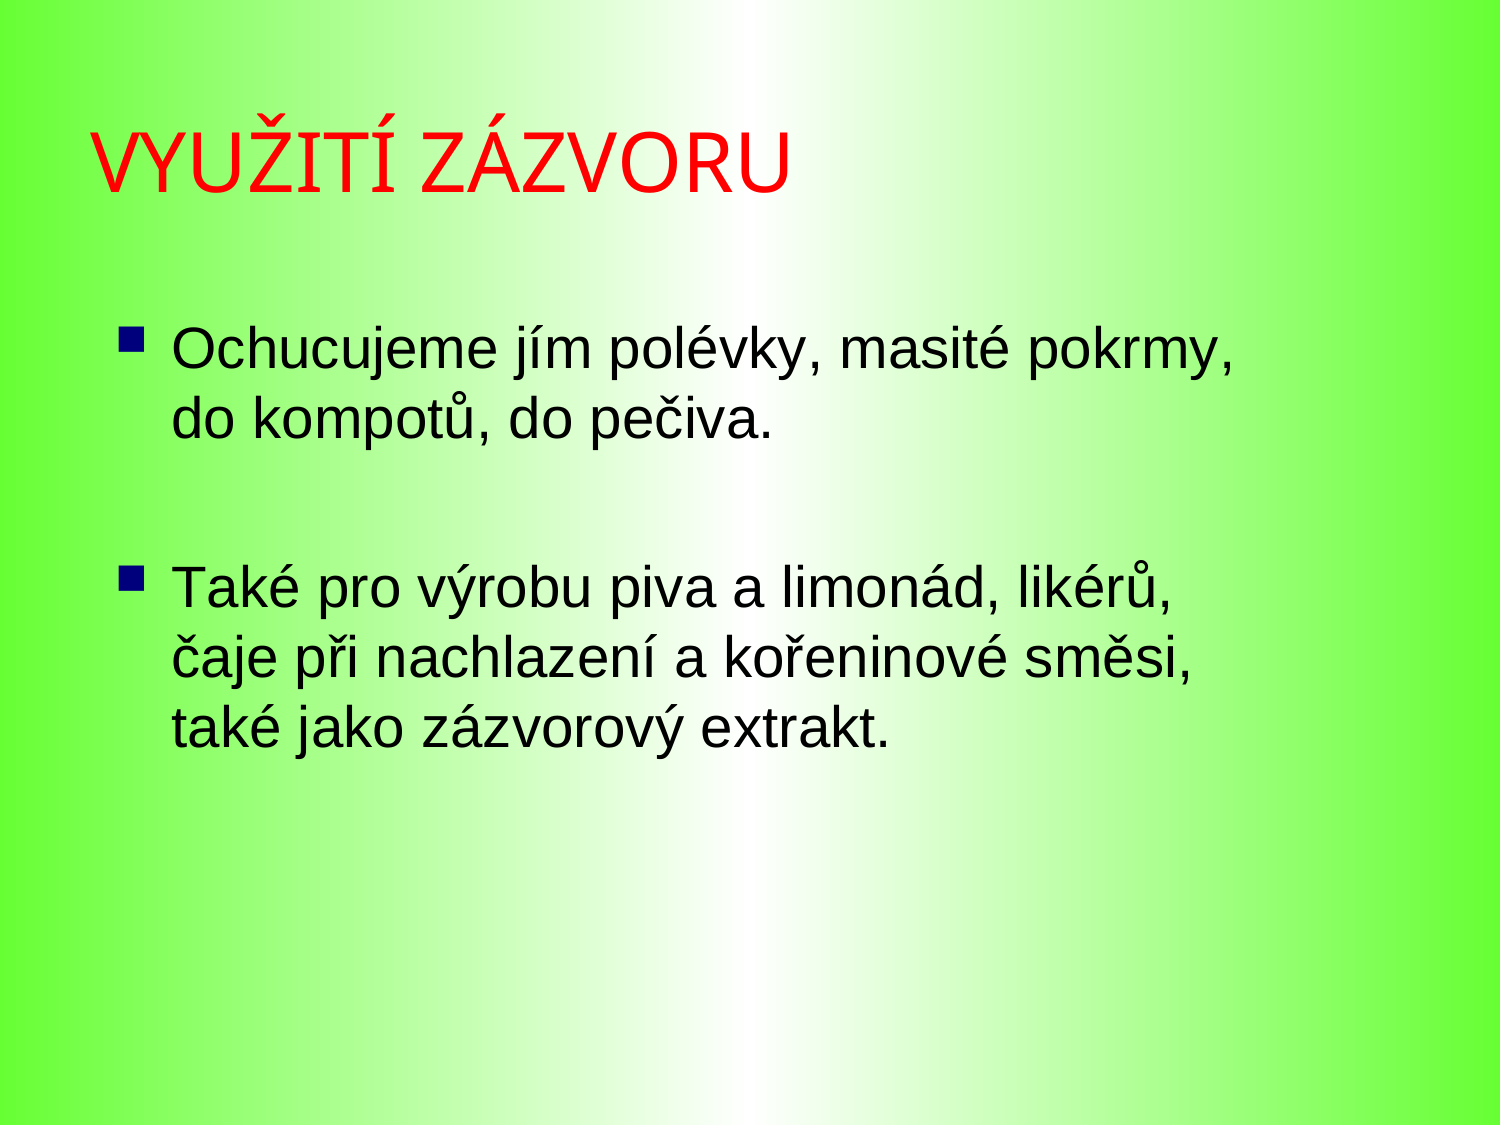

# VYUŽITÍ ZÁZVORU
Ochucujeme jím polévky, masité pokrmy, do kompotů, do pečiva.
Také pro výrobu piva a limonád, likérů, čaje při nachlazení a kořeninové směsi, také jako zázvorový extrakt.